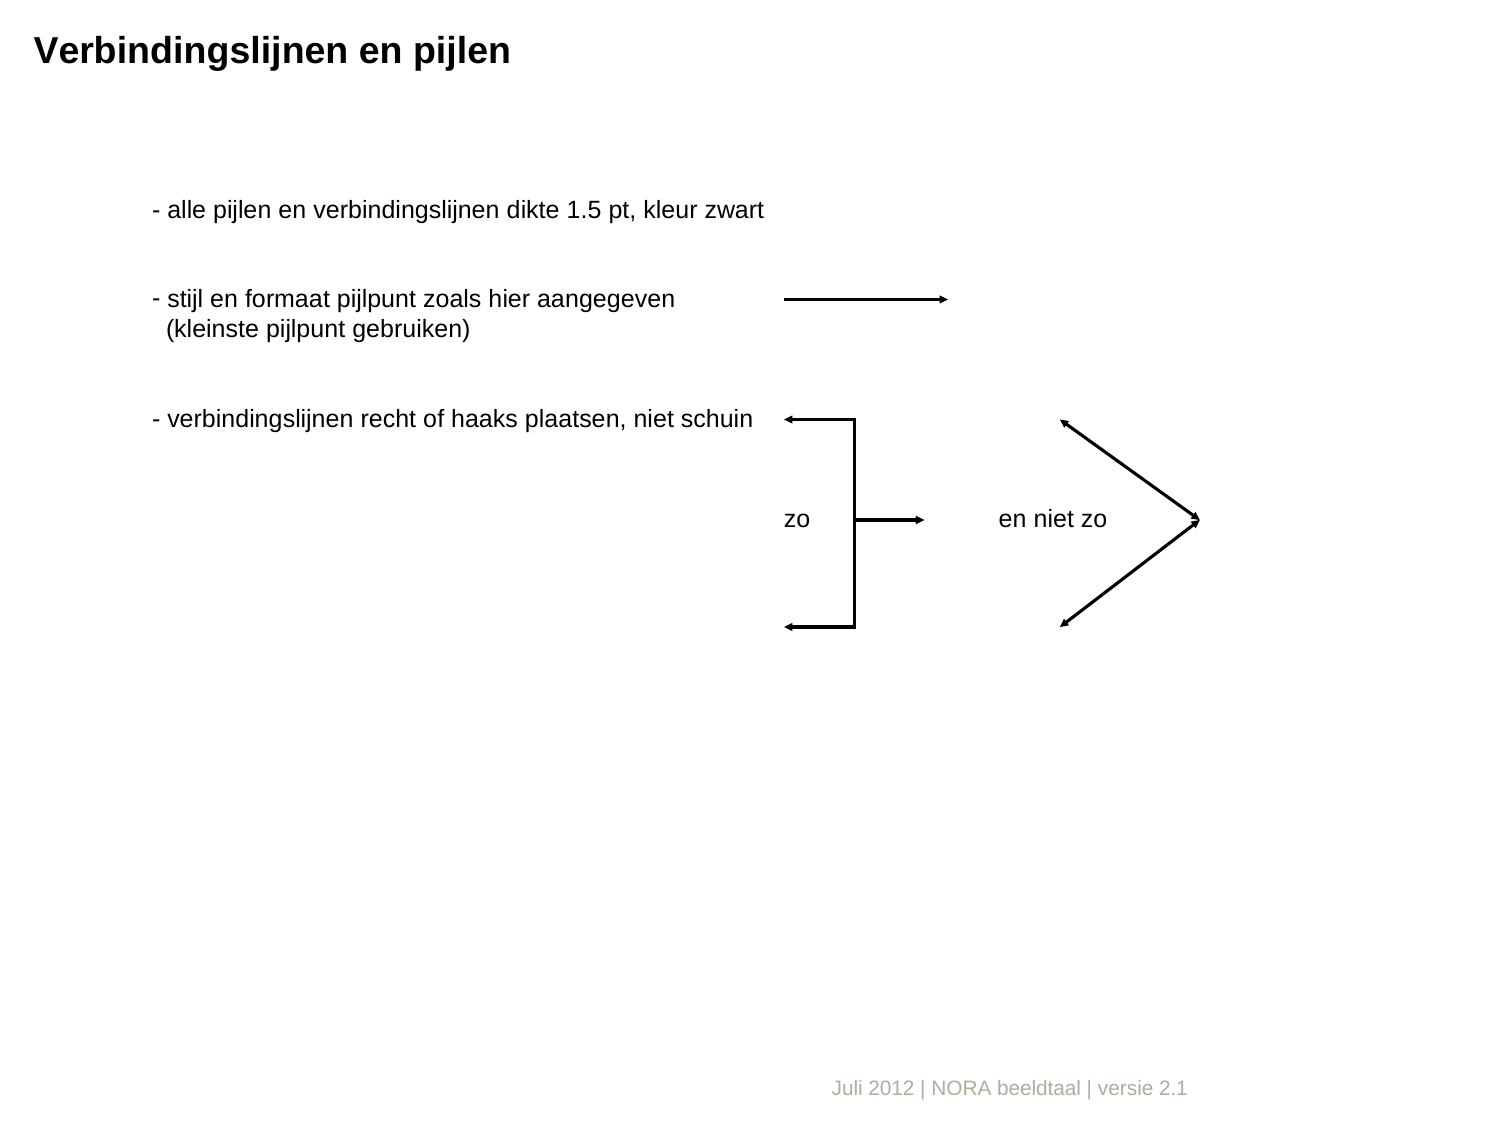

# Verbindingslijnen en pijlen
- alle pijlen en verbindingslijnen dikte 1.5 pt, kleur zwart
 stijl en formaat pijlpunt zoals hier aangegeven
 (kleinste pijlpunt gebruiken)
- verbindingslijnen recht of haaks plaatsen, niet schuin
zo
en niet zo